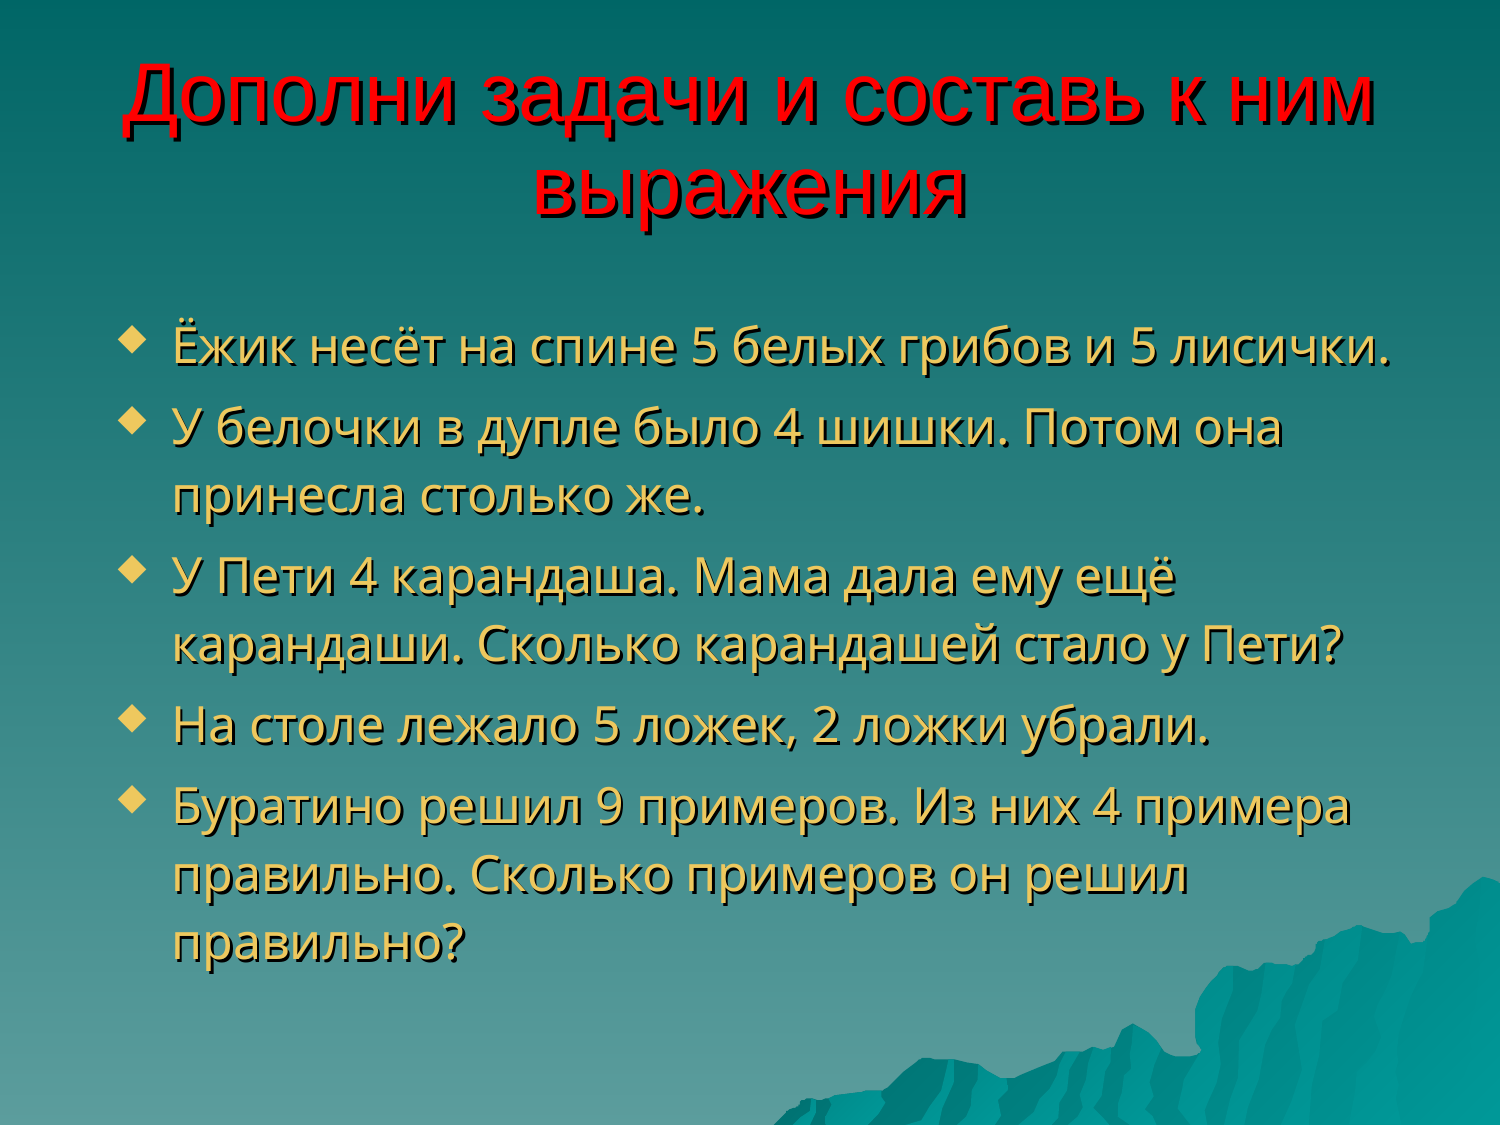

# Дополни задачи и составь к ним выражения
Ёжик несёт на спине 5 белых грибов и 5 лисички.
У белочки в дупле было 4 шишки. Потом она принесла столько же.
У Пети 4 карандаша. Мама дала ему ещё карандаши. Сколько карандашей стало у Пети?
На столе лежало 5 ложек, 2 ложки убрали.
Буратино решил 9 примеров. Из них 4 примера правильно. Сколько примеров он решил правильно?